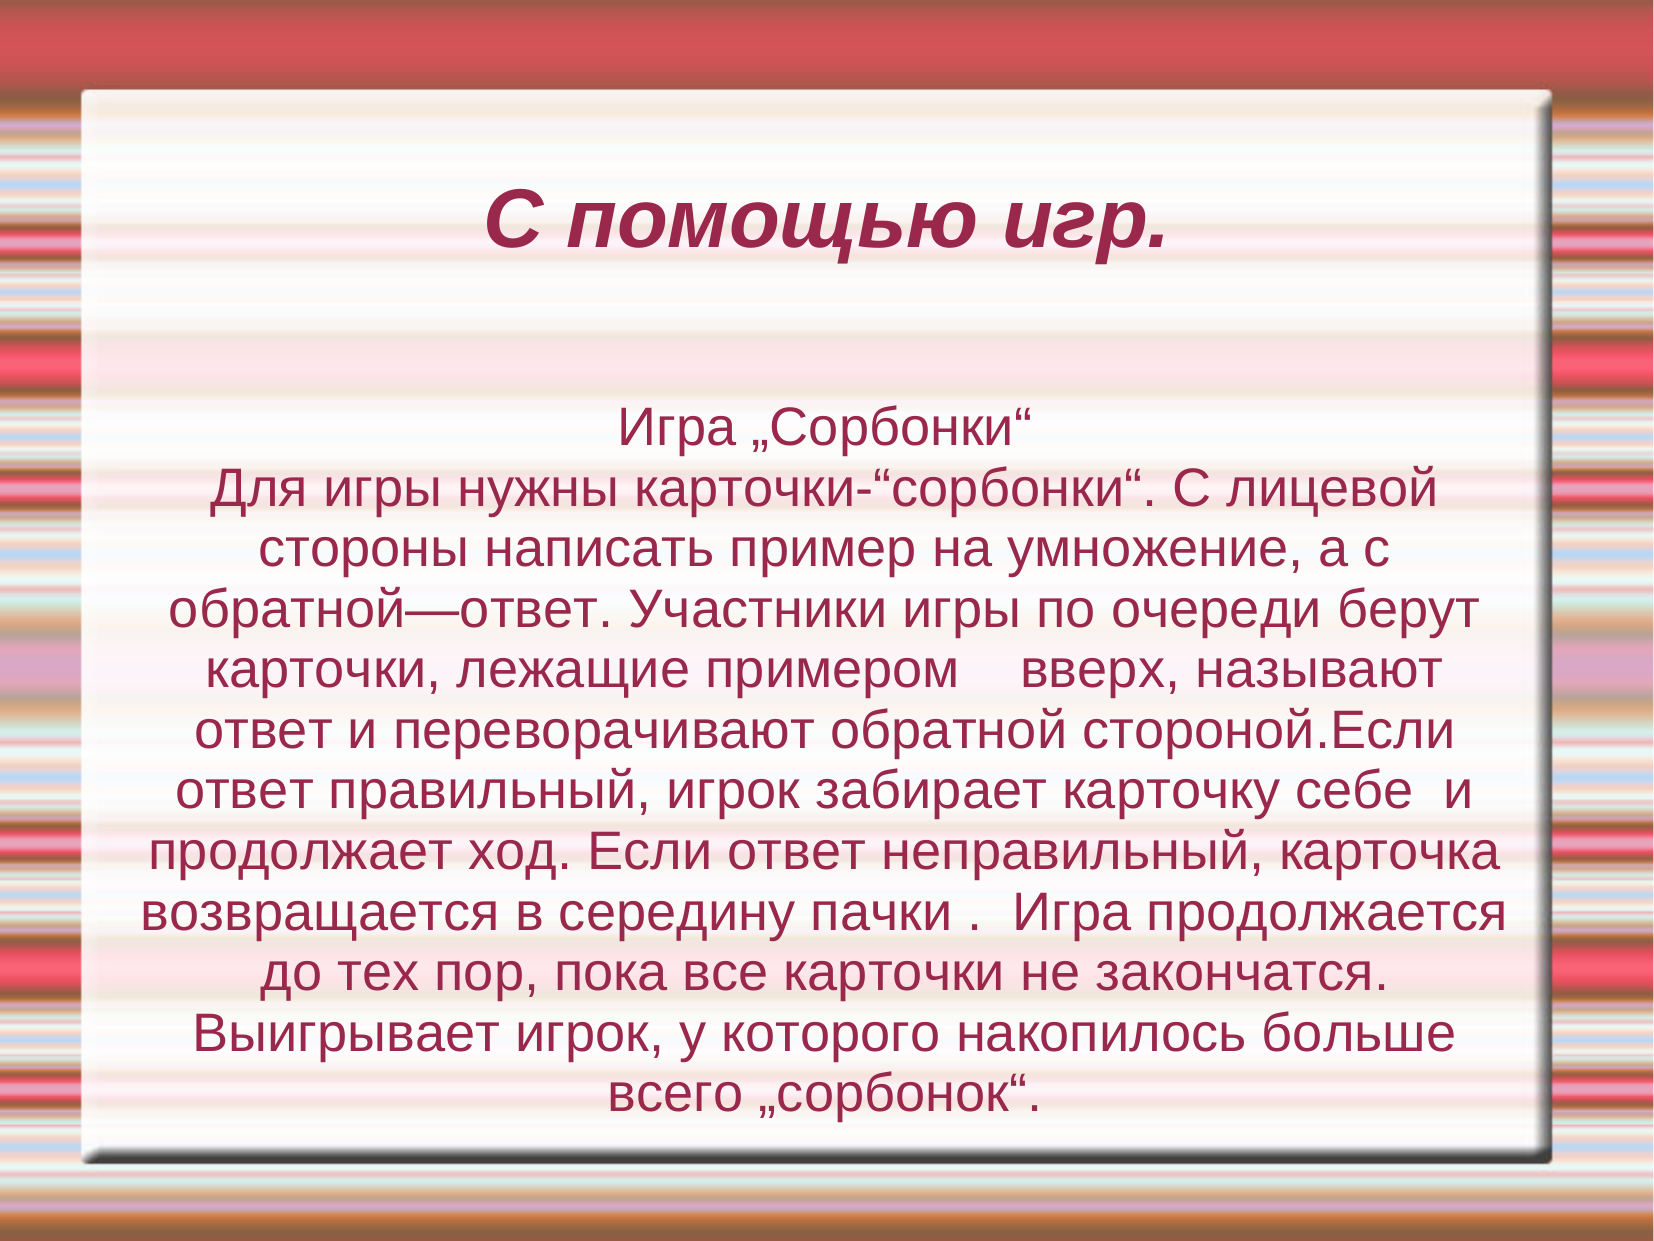

# С помощью игр.
Игра „Сорбонки“
Для игры нужны карточки-“сорбонки“. С лицевой стороны написать пример на умножение, а с обратной—ответ. Участники игры по очереди берут карточки, лежащие примером вверх, называют ответ и переворачивают обратной стороной.Если ответ правильный, игрок забирает карточку себе и продолжает ход. Если ответ неправильный, карточка возвращается в середину пачки . Игра продолжается до тех пор, пока все карточки не закончатся. Выигрывает игрок, у которого накопилось больше всего „сорбонок“.